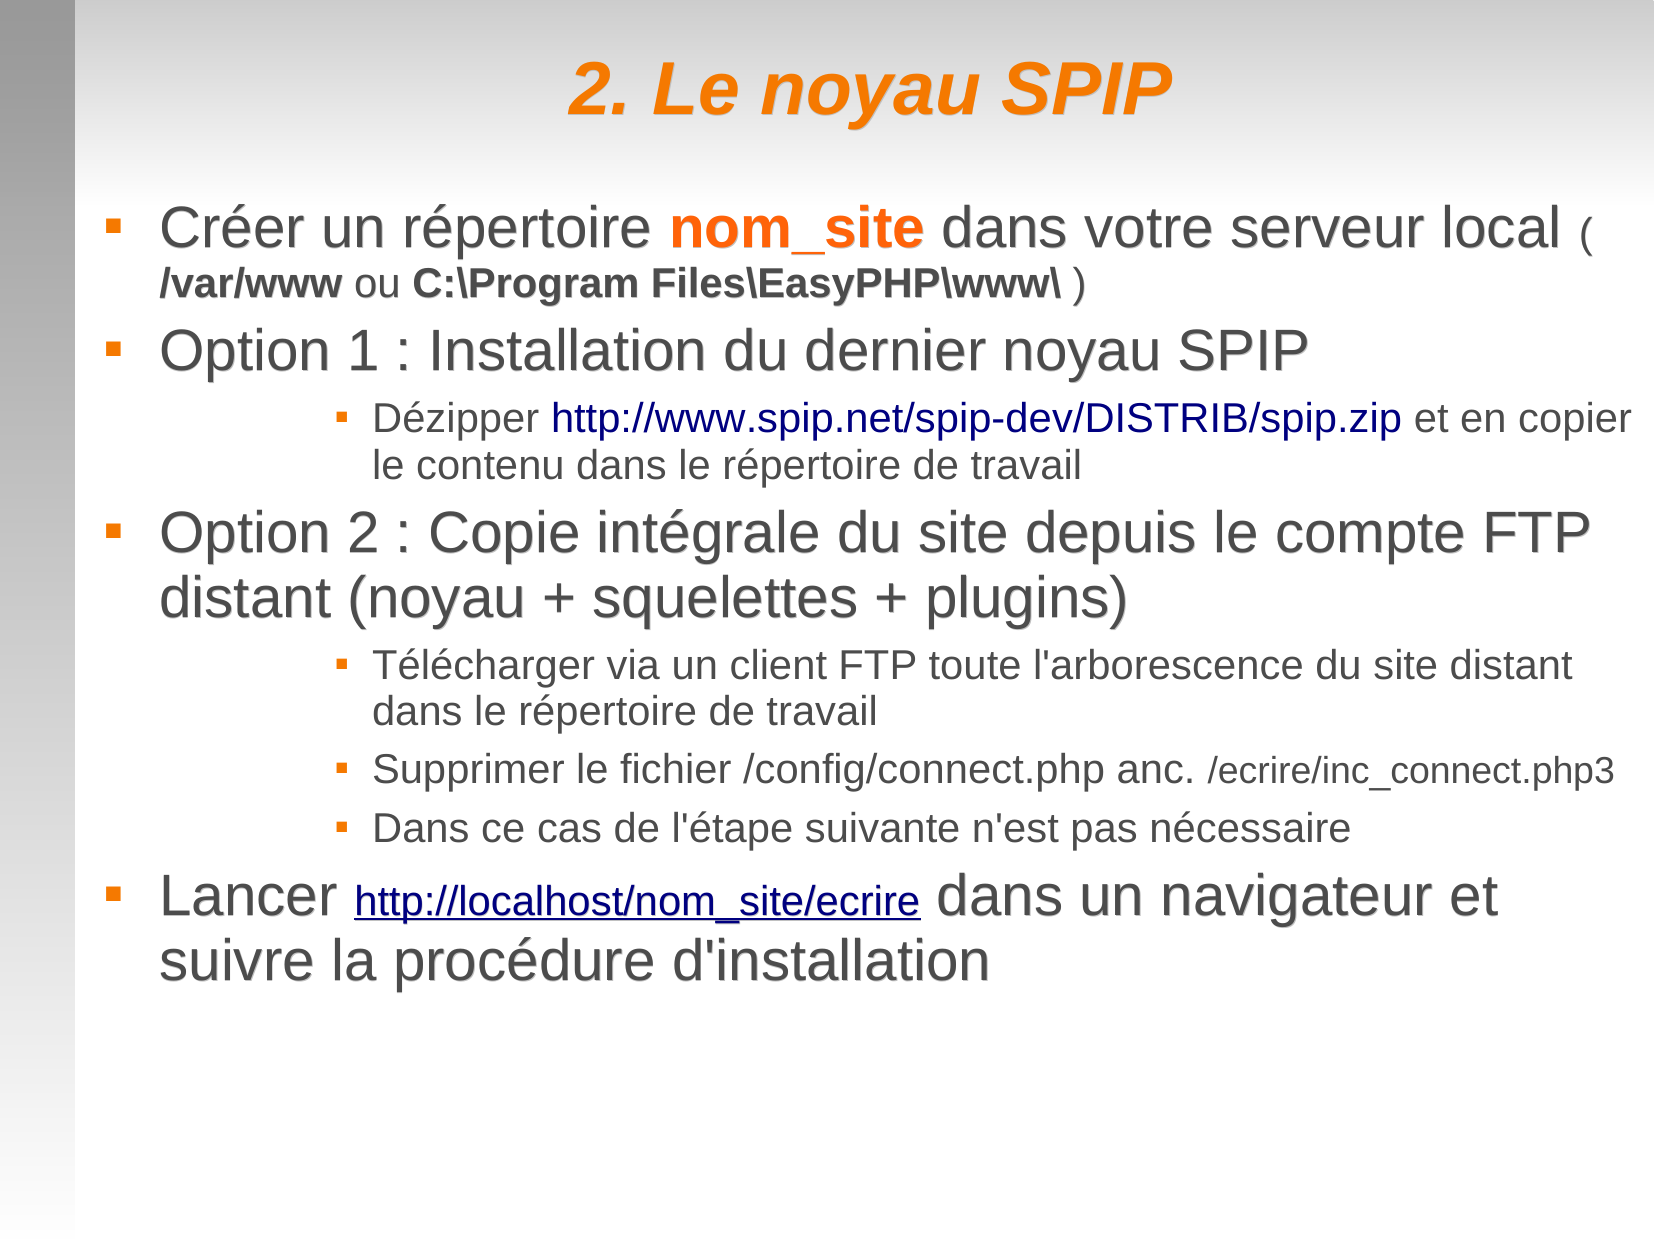

# 2. Le noyau SPIP
Créer un répertoire nom_site dans votre serveur local ( /var/www ou C:\Program Files\EasyPHP\www\ )
Option 1 : Installation du dernier noyau SPIP
Dézipper http://www.spip.net/spip-dev/DISTRIB/spip.zip et en copier le contenu dans le répertoire de travail
Option 2 : Copie intégrale du site depuis le compte FTP distant (noyau + squelettes + plugins)
Télécharger via un client FTP toute l'arborescence du site distant dans le répertoire de travail
Supprimer le fichier /config/connect.php anc. /ecrire/inc_connect.php3
Dans ce cas de l'étape suivante n'est pas nécessaire
Lancer http://localhost/nom_site/ecrire dans un navigateur et suivre la procédure d'installation